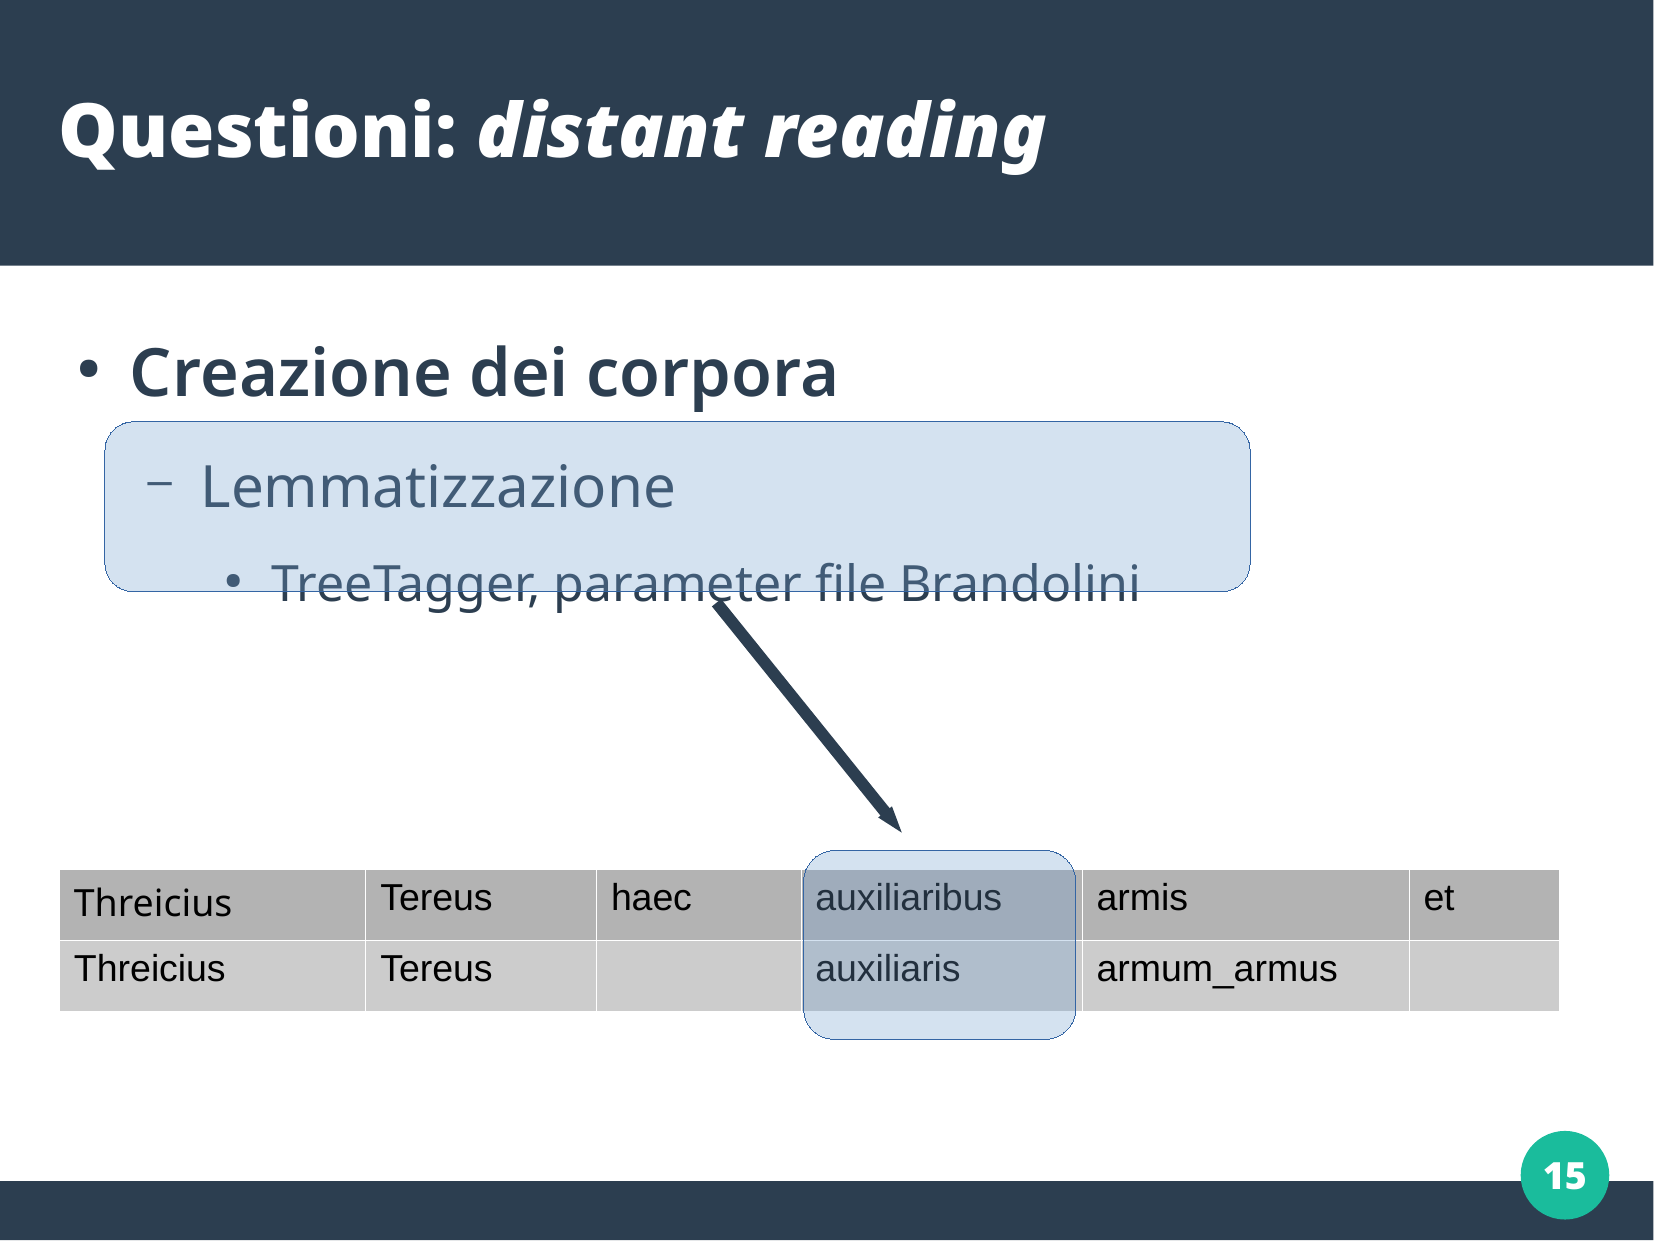

# Questioni: distant reading
Creazione dei corpora
Lemmatizzazione
TreeTagger, parameter file Brandolini
| Threicius | Tereus | haec | auxiliaribus | armis | et |
| --- | --- | --- | --- | --- | --- |
| Threicius | Tereus | | auxiliaris | armum\_armus | |
15